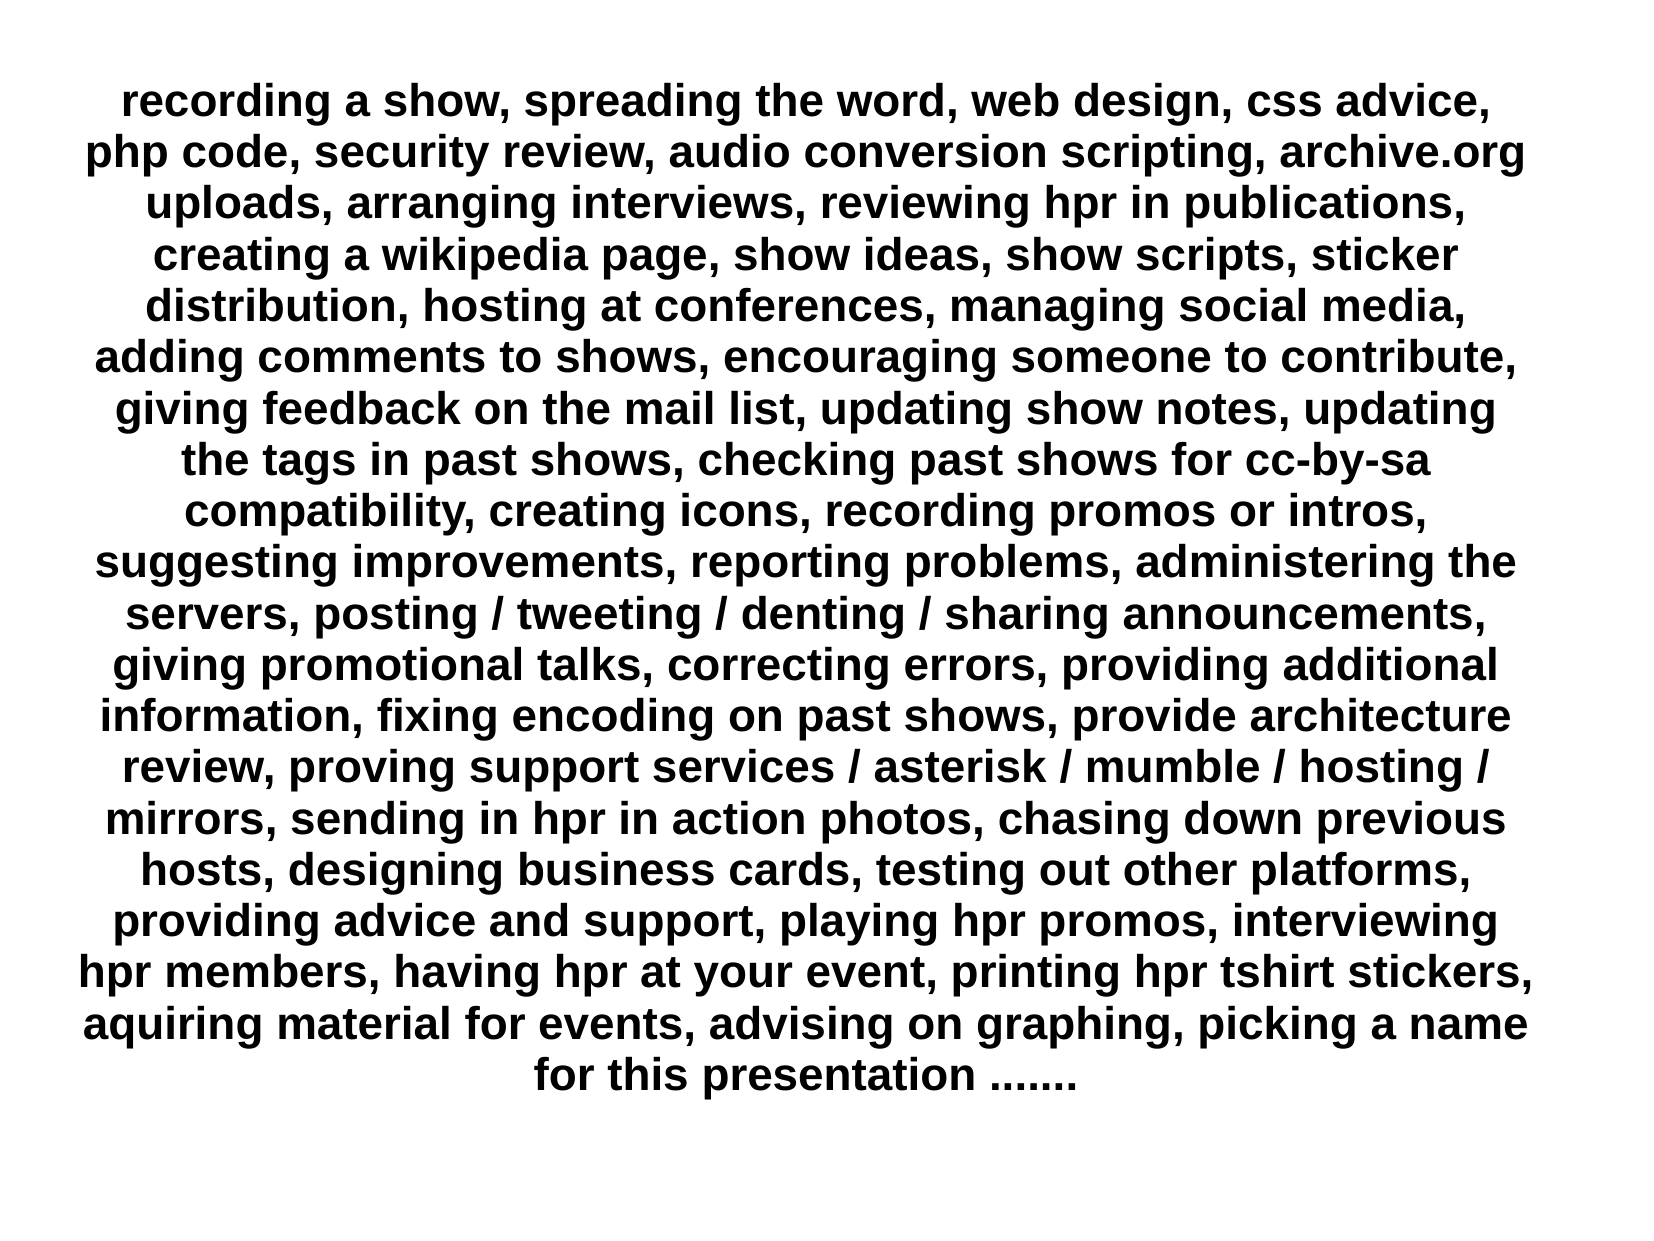

# recording a show, spreading the word, web design, css advice, php code, security review, audio conversion scripting, archive.org uploads, arranging interviews, reviewing hpr in publications, creating a wikipedia page, show ideas, show scripts, sticker distribution, hosting at conferences, managing social media, adding comments to shows, encouraging someone to contribute, giving feedback on the mail list, updating show notes, updating the tags in past shows, checking past shows for cc-by-sa compatibility, creating icons, recording promos or intros, suggesting improvements, reporting problems, administering the servers, posting / tweeting / denting / sharing announcements, giving promotional talks, correcting errors, providing additional information, fixing encoding on past shows, provide architecture review, proving support services / asterisk / mumble / hosting / mirrors, sending in hpr in action photos, chasing down previous hosts, designing business cards, testing out other platforms, providing advice and support, playing hpr promos, interviewing hpr members, having hpr at your event, printing hpr tshirt stickers, aquiring material for events, advising on graphing, picking a name for this presentation .......